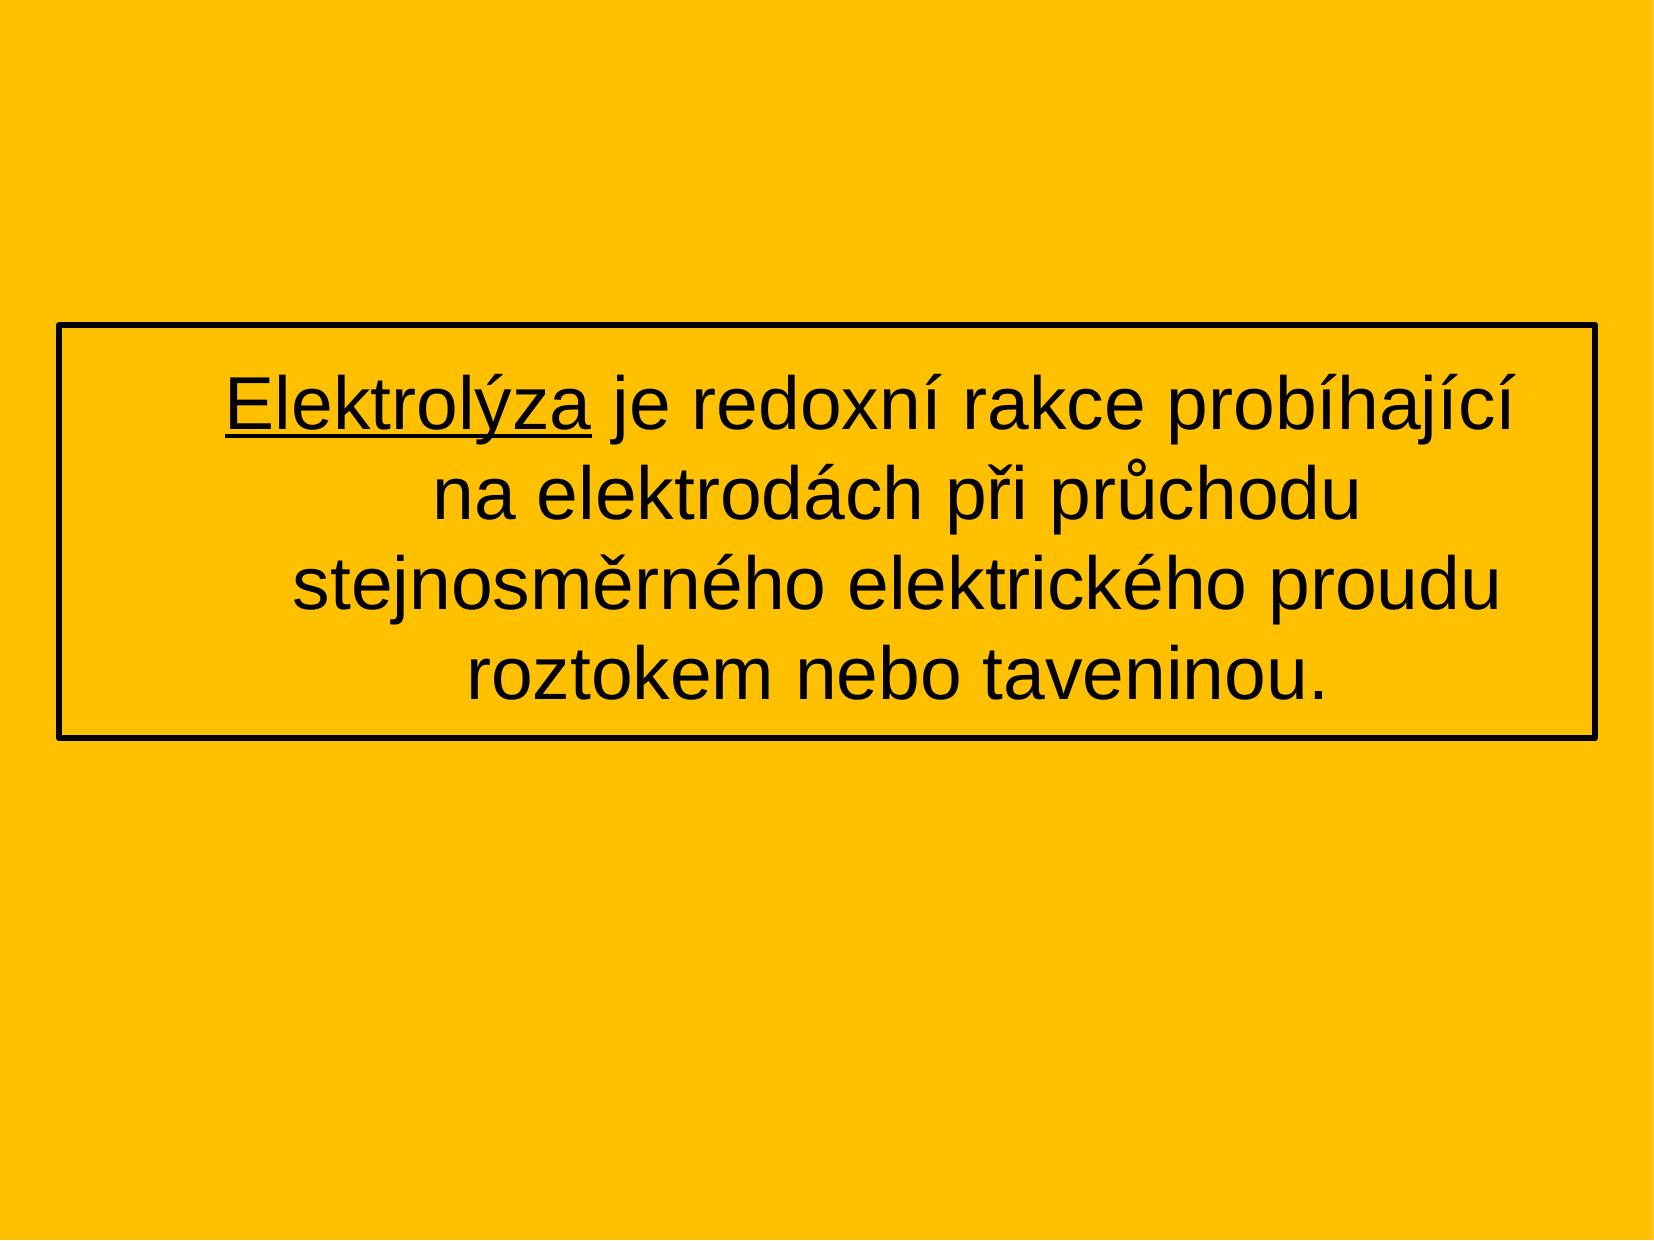

# Elektrolýza je redoxní rakce probíhající na elektrodách při průchodu stejnosměrného elektrického proudu roztokem nebo taveninou.